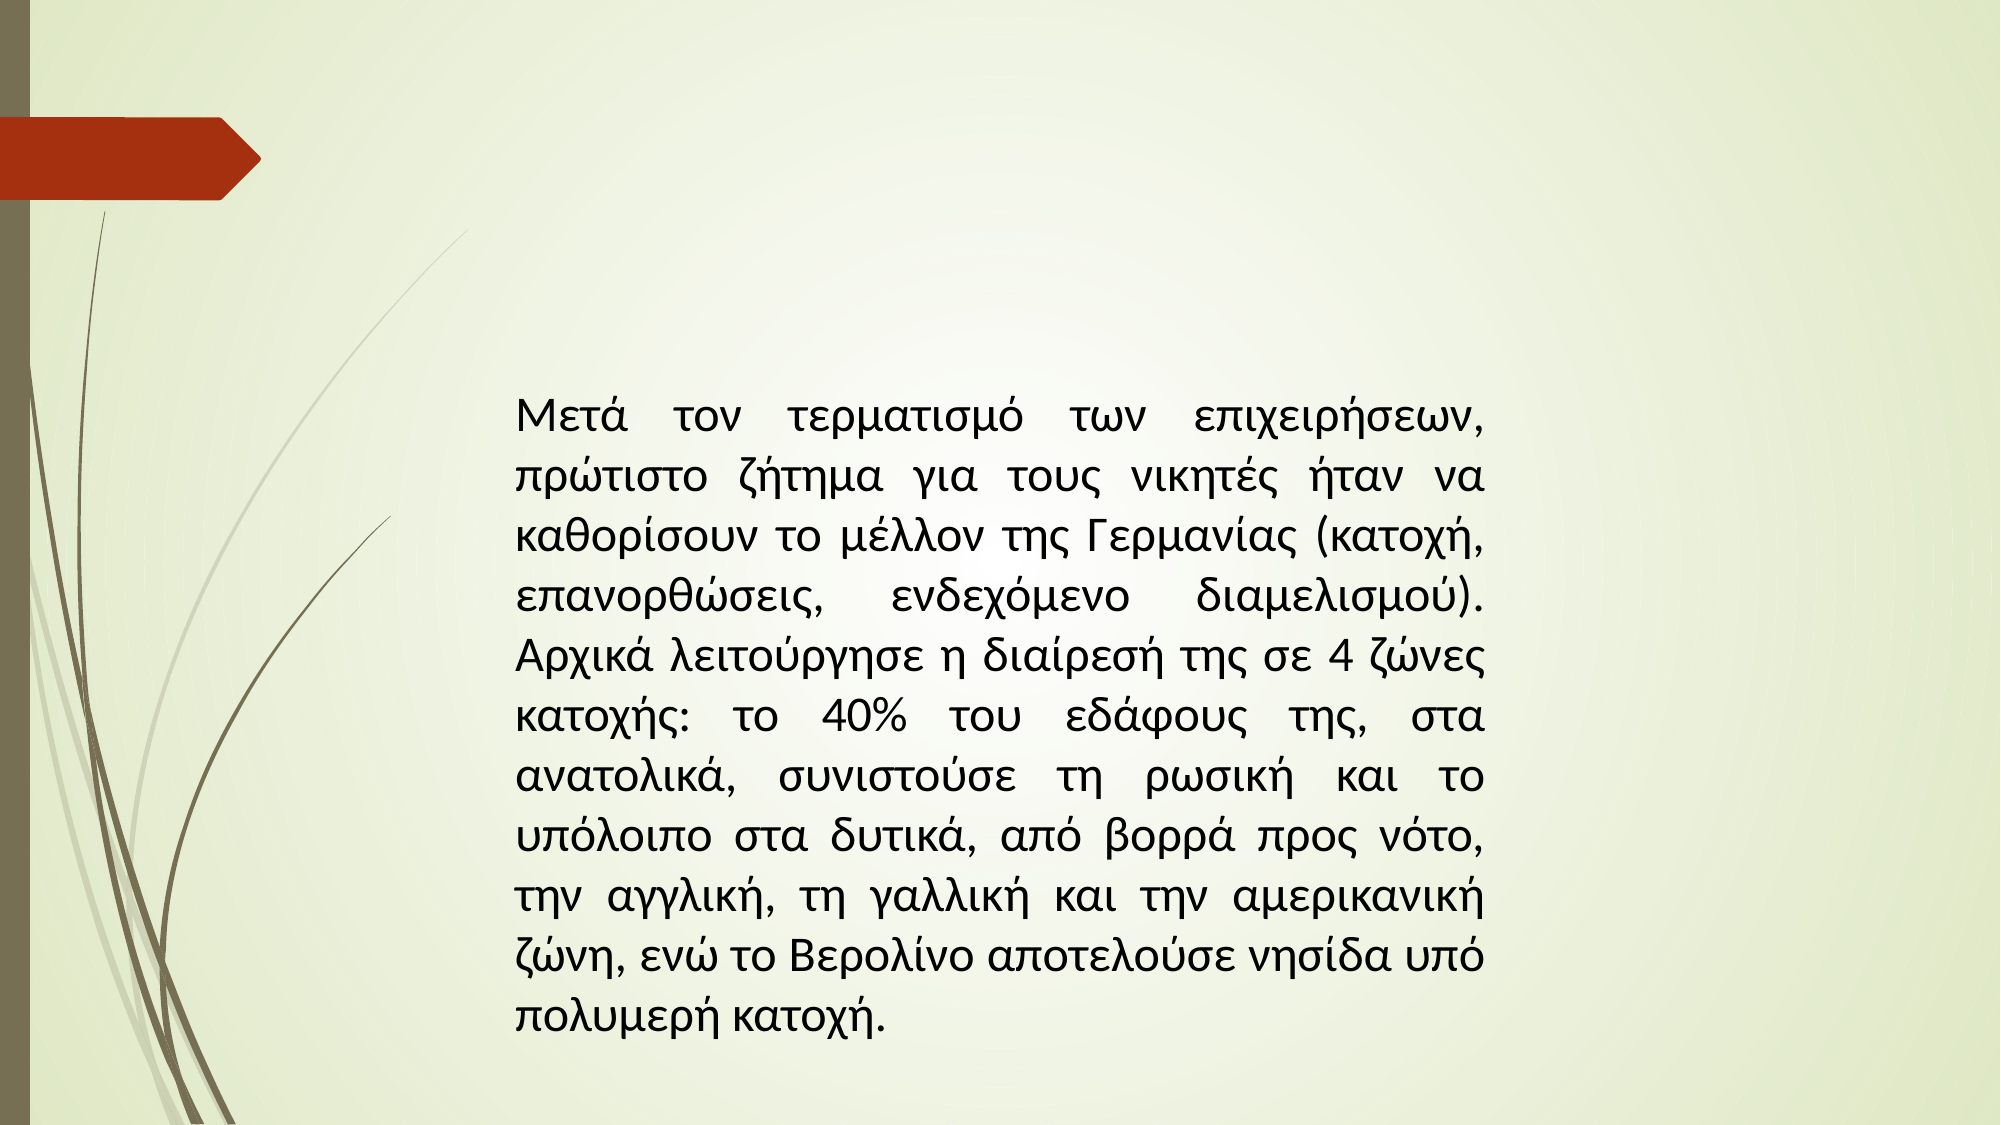

Μετά τον τερματισμό των επιχειρήσεων, πρώτιστο ζήτημα για τους νικητές ήταν να καθορίσουν το μέλλον της Γερμανίας (κατοχή, επανορθώσεις, ενδεχόμενο διαμελισμού). Αρχικά λειτούργησε η διαίρεσή της σε 4 ζώνες κατοχής: το 40% του εδάφους της, στα ανατολικά, συνιστούσε τη ρωσική και το υπόλοιπο στα δυτικά, από βορρά προς νότο, την αγγλική, τη γαλλική και την αμερικανική ζώνη, ενώ το Βερολίνο αποτελούσε νησίδα υπό πολυμερή κατοχή.